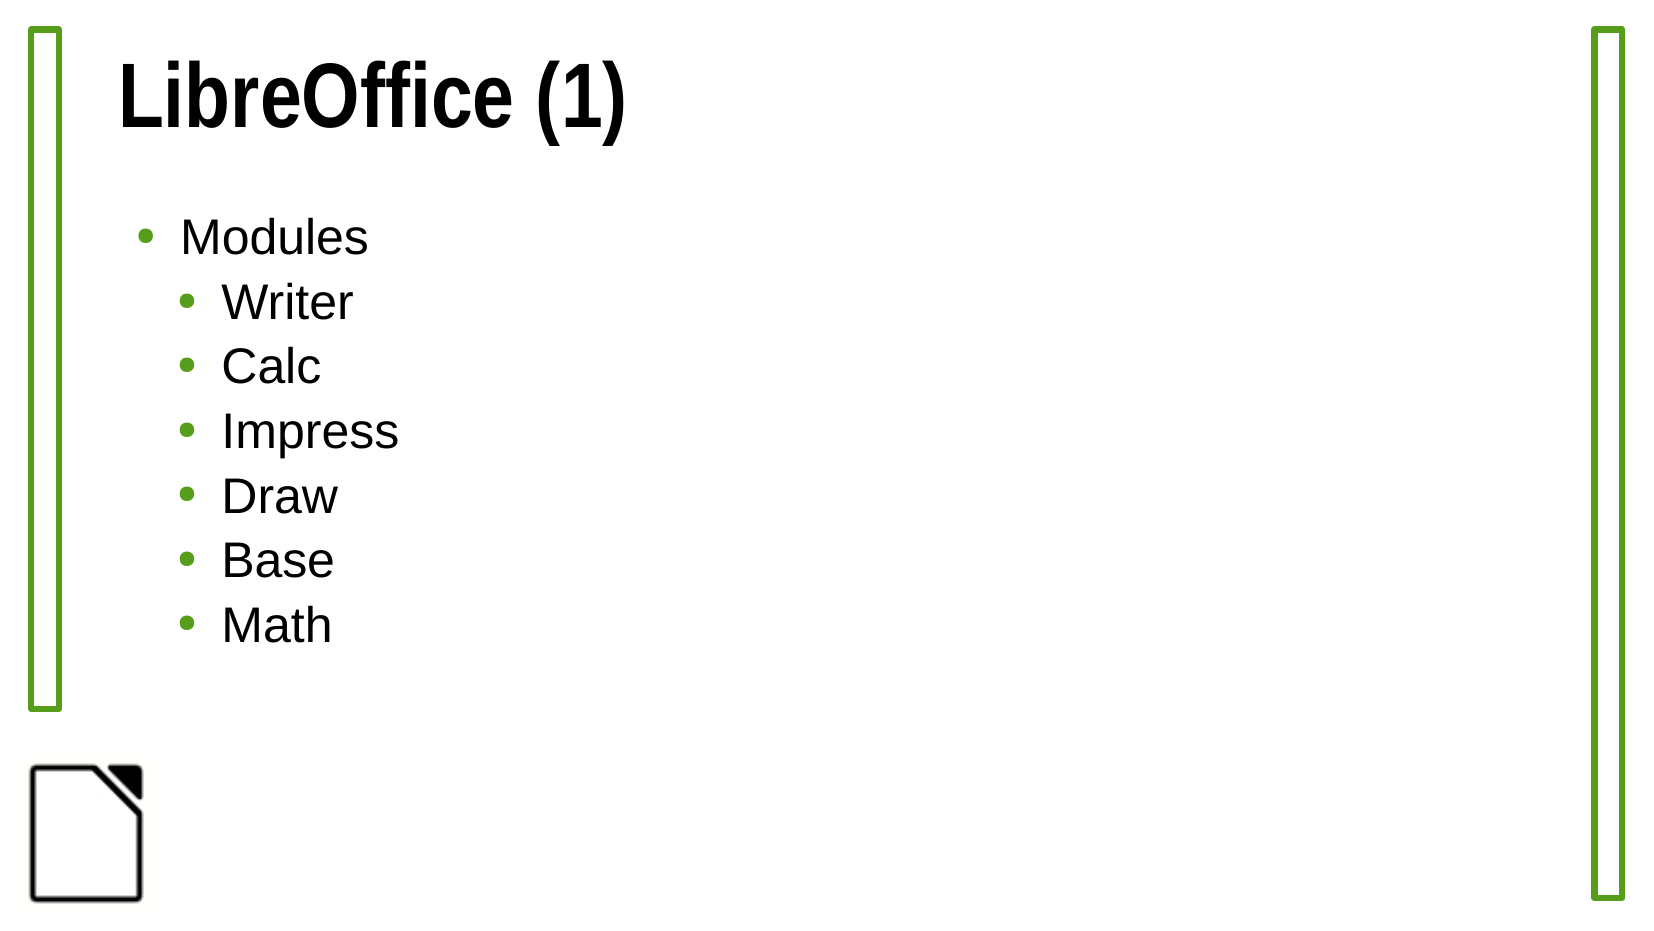

# LibreOffice (1)
Modules
Writer
Calc
Impress
Draw
Base
Math